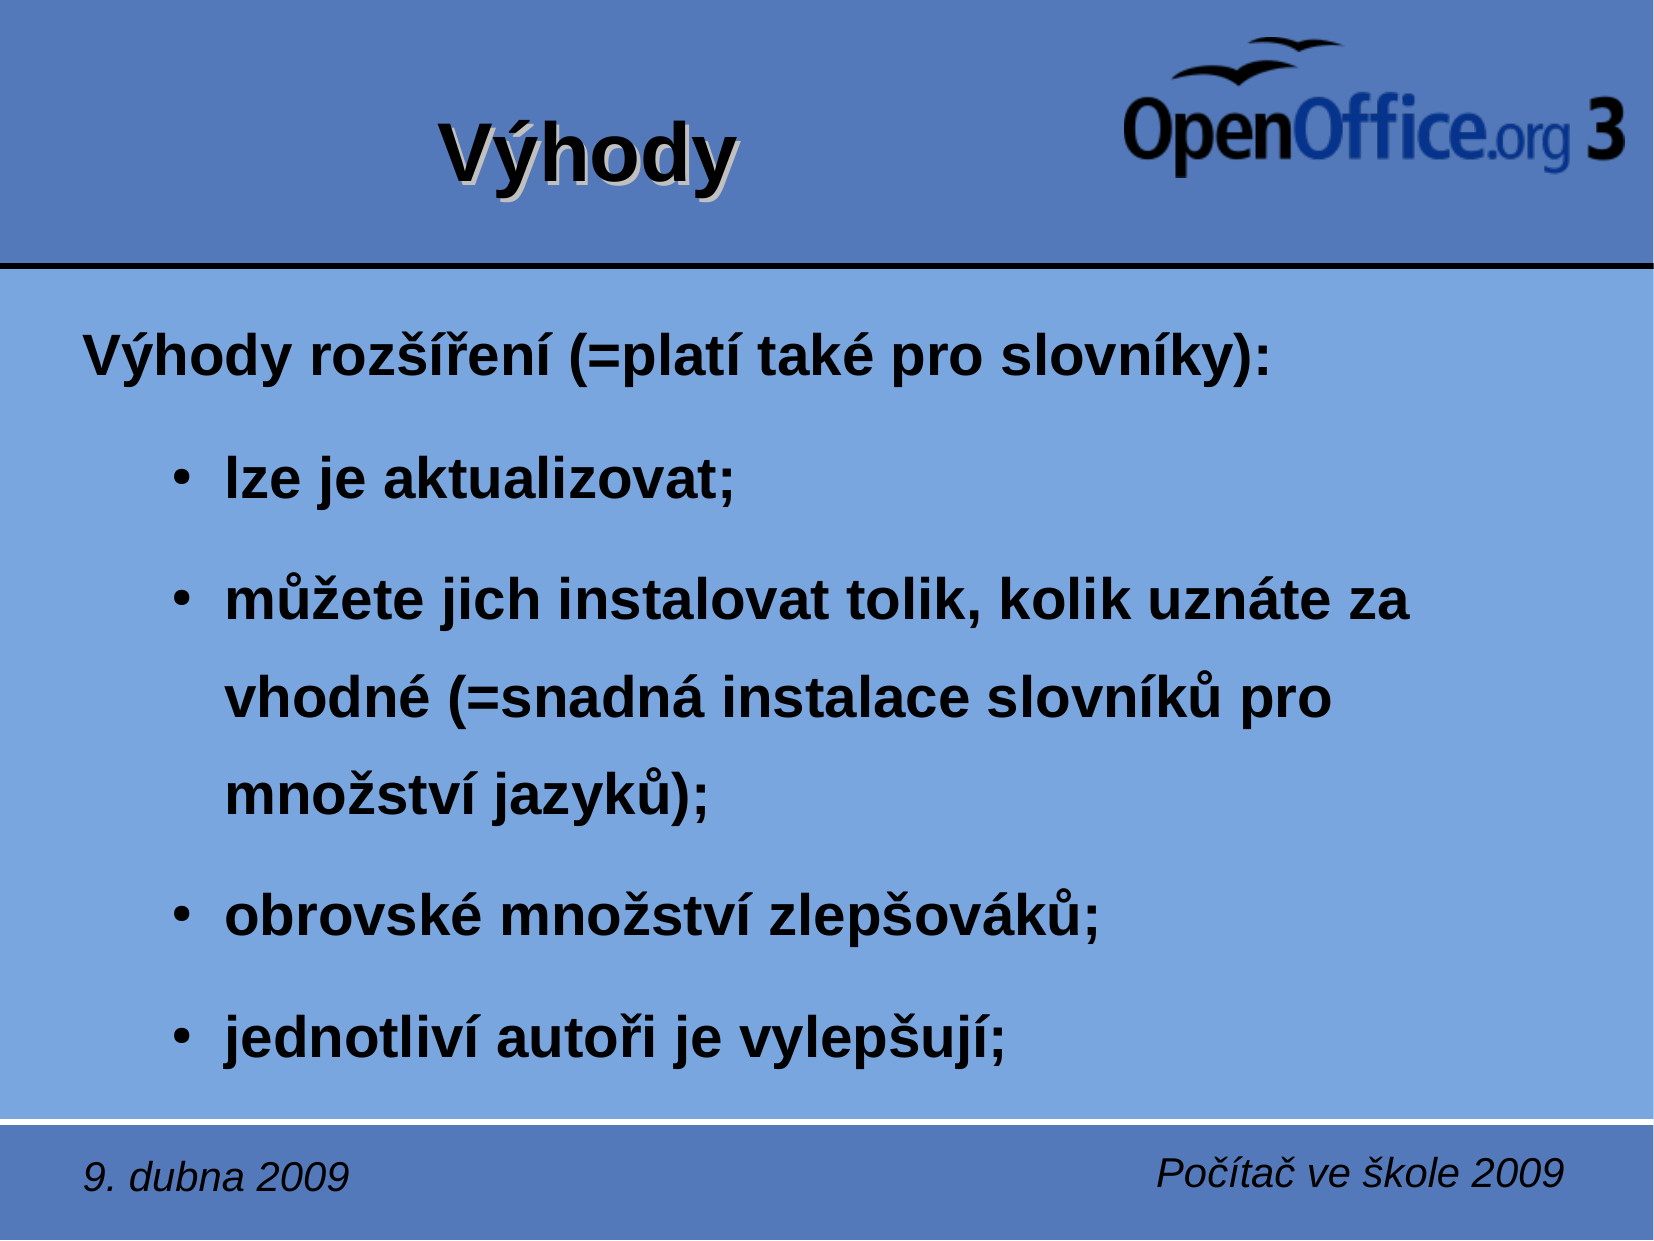

# Výhody
Výhody rozšíření (=platí také pro slovníky):
lze je aktualizovat;
můžete jich instalovat tolik, kolik uznáte za vhodné (=snadná instalace slovníků pro množství jazyků);
obrovské množství zlepšováků;
jednotliví autoři je vylepšují;
Počítač ve škole 2009
9. dubna 2009